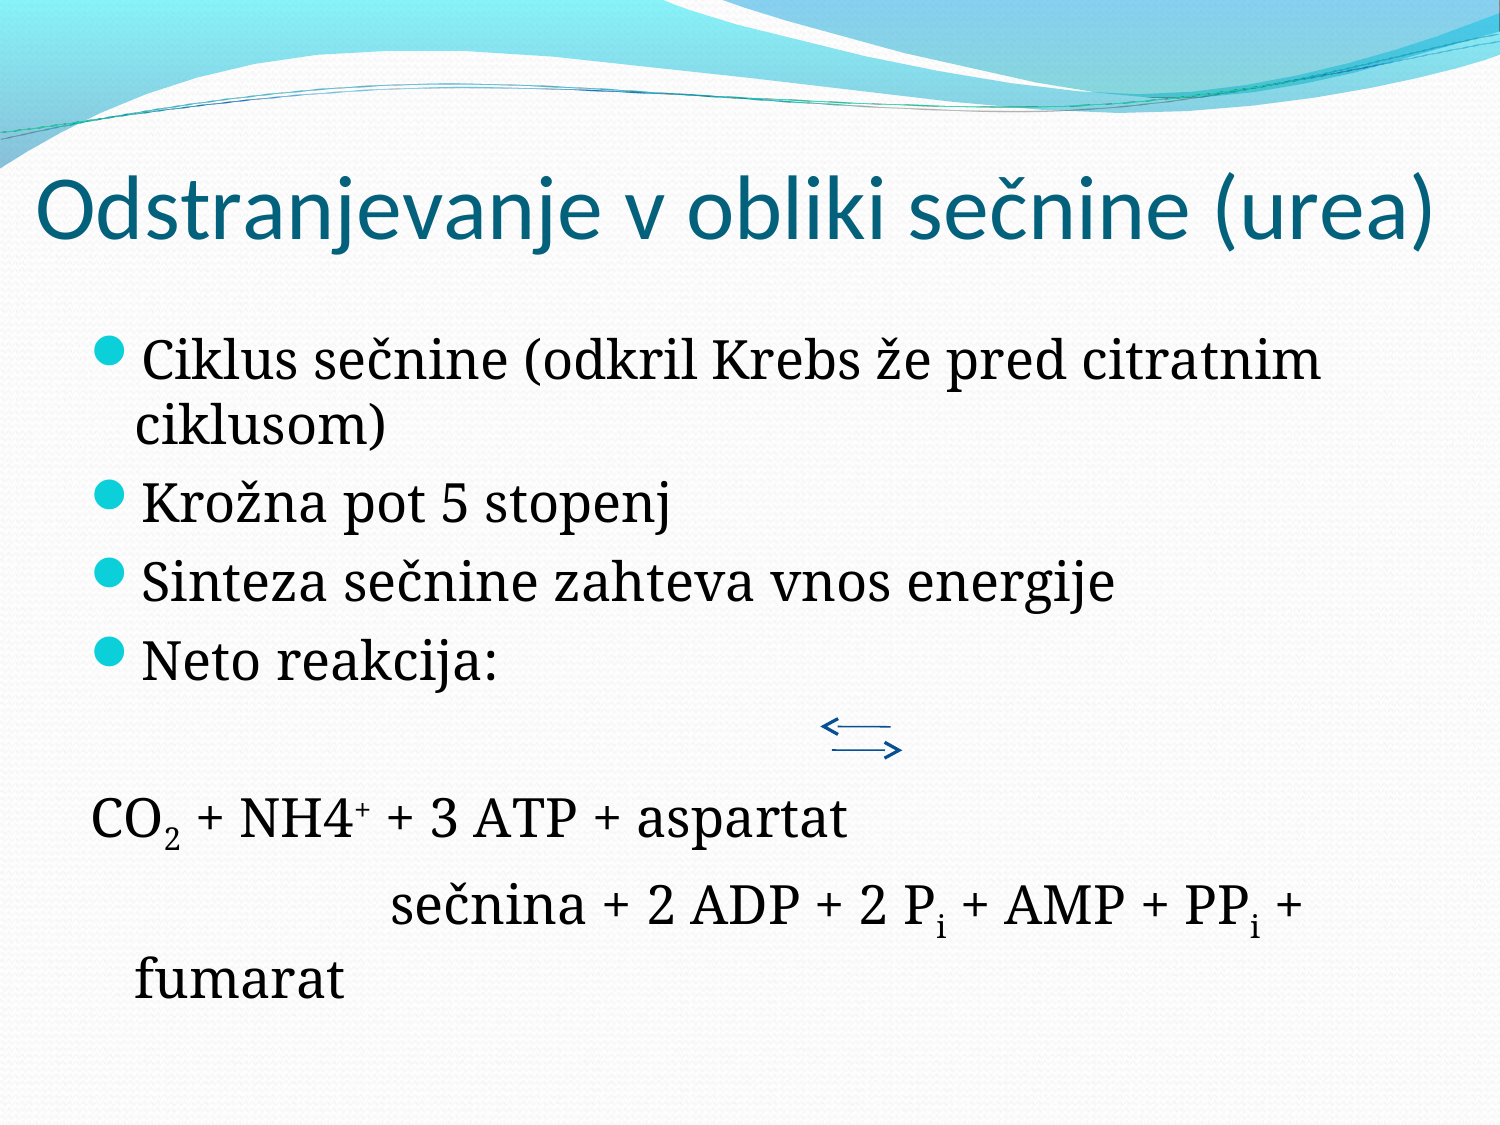

# Odstranjevanje v obliki sečnine (urea)
Ciklus sečnine (odkril Krebs že pred citratnim ciklusom)
Krožna pot 5 stopenj
Sinteza sečnine zahteva vnos energije
Neto reakcija:
CO2 + NH4+ + 3 ATP + aspartat
			sečnina + 2 ADP + 2 Pi + AMP + PPi + fumarat